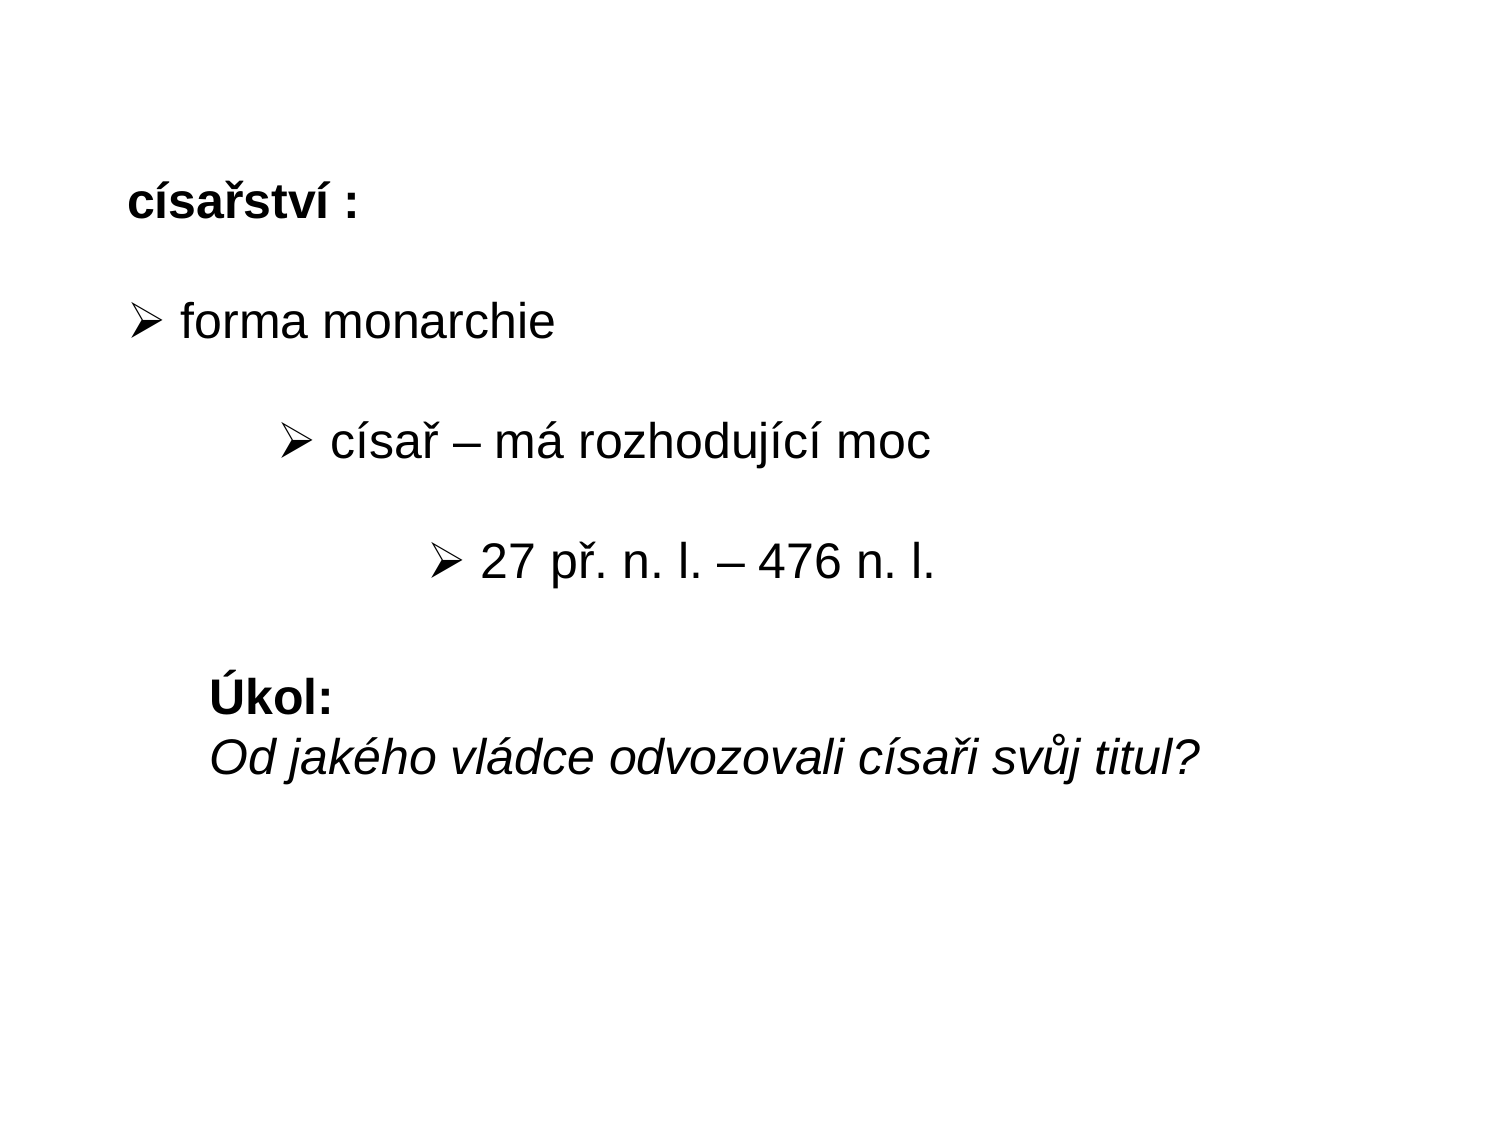

císařství :
 forma monarchie
	 císař – má rozhodující moc
		 27 př. n. l. – 476 n. l.
Úkol:
Od jakého vládce odvozovali císaři svůj titul?